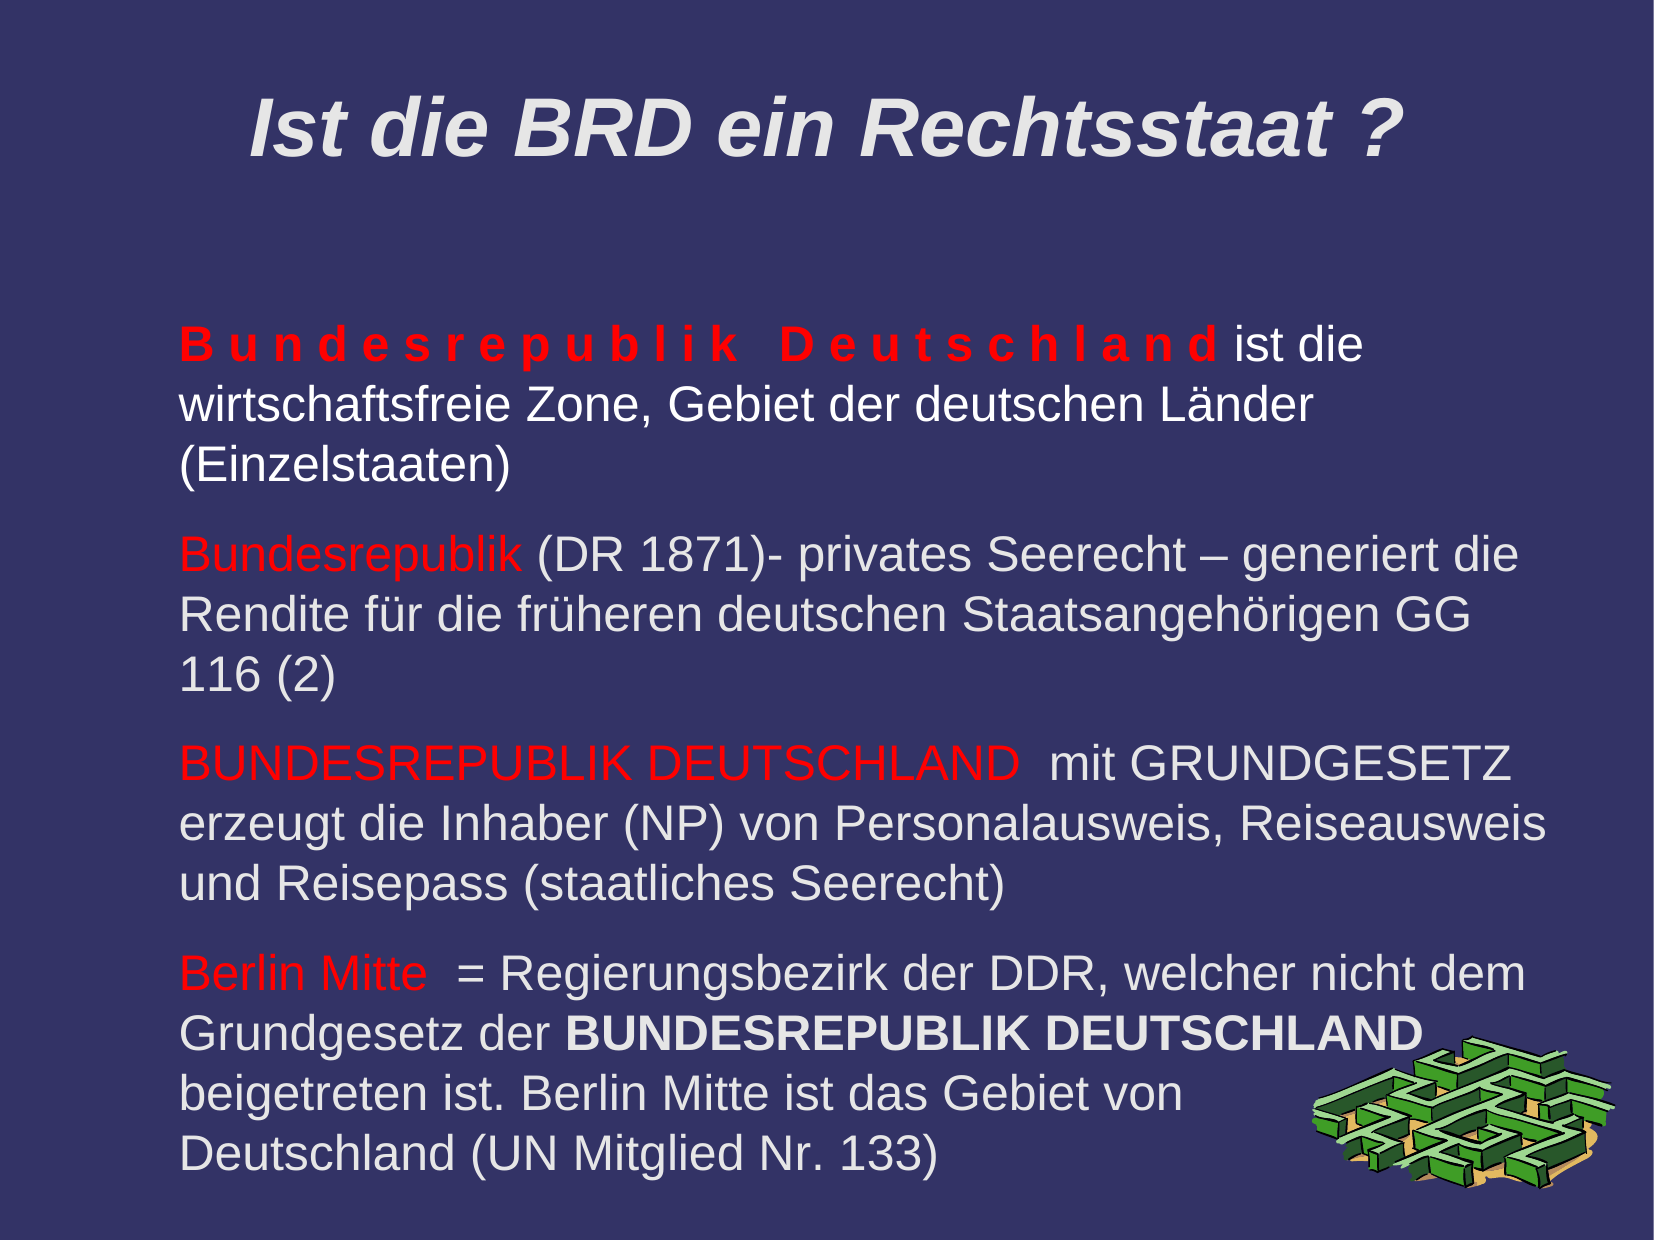

# Ist die BRD ein Rechtsstaat ?
B u n d e s r e p u b l i k D e u t s c h l a n d ist die wirtschaftsfreie Zone, Gebiet der deutschen Länder (Einzelstaaten)
Bundesrepublik (DR 1871)- privates Seerecht – generiert die Rendite für die früheren deutschen Staatsangehörigen GG 116 (2)
BUNDESREPUBLIK DEUTSCHLAND mit GRUNDGESETZ erzeugt die Inhaber (NP) von Personalausweis, Reiseausweis und Reisepass (staatliches Seerecht)
Berlin Mitte = Regierungsbezirk der DDR, welcher nicht dem Grundgesetz der BUNDESREPUBLIK DEUTSCHLAND beigetreten ist. Berlin Mitte ist das Gebiet von Deutschland (UN Mitglied Nr. 133)